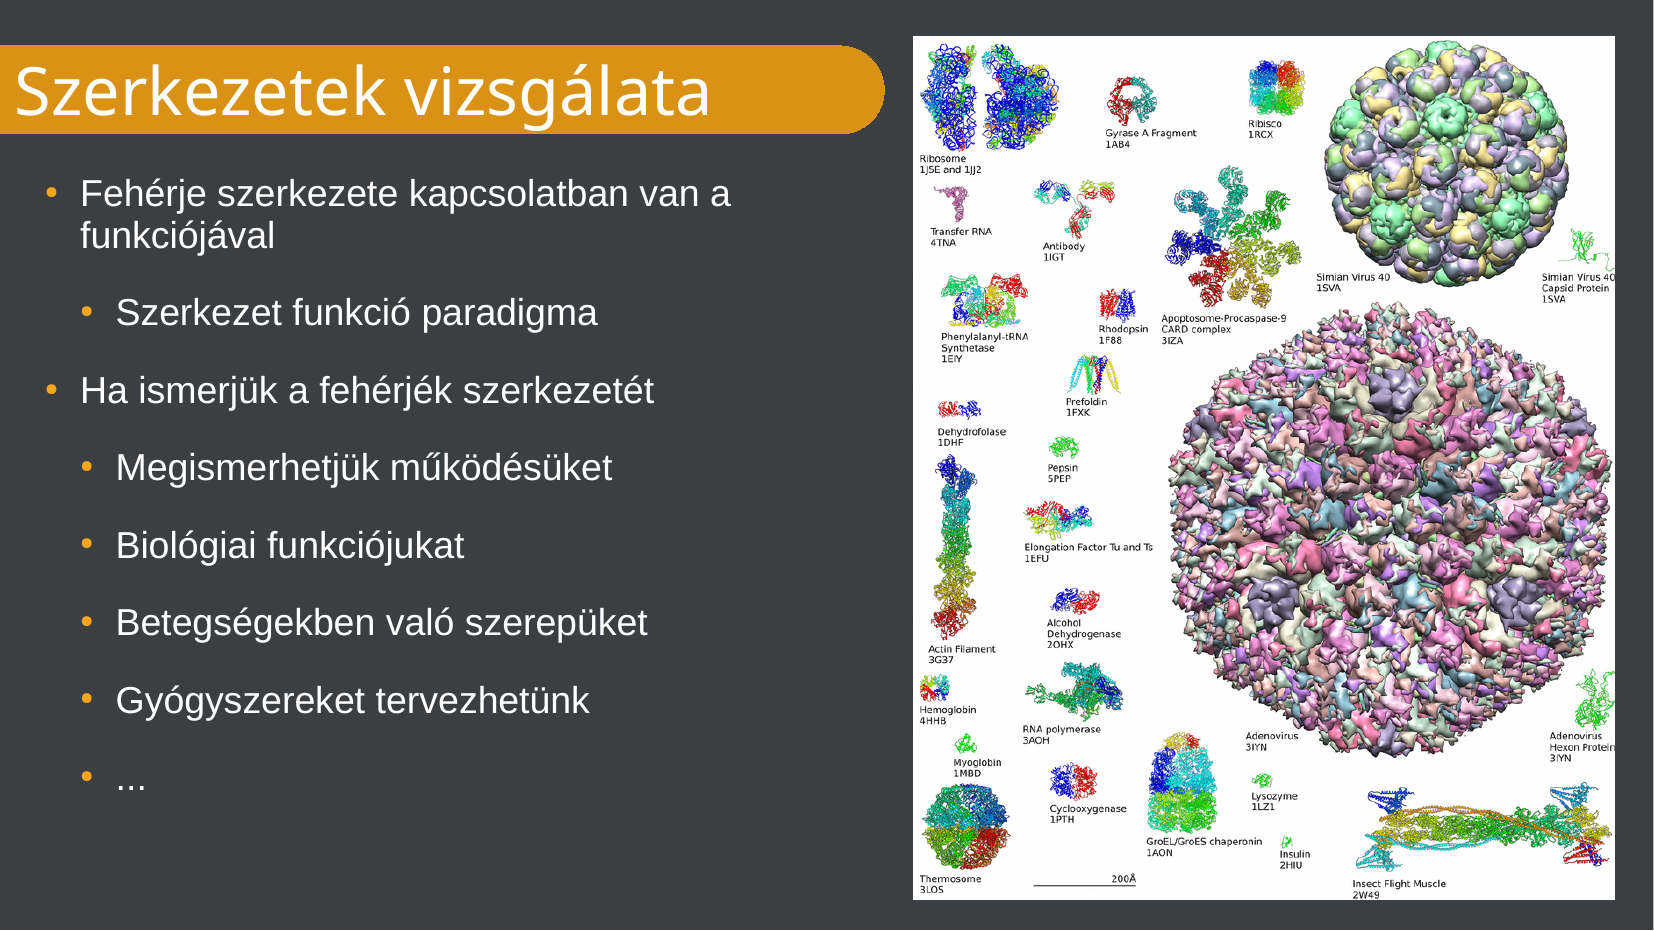

Szerkezetek vizsgálata
Fehérje szerkezete kapcsolatban van a funkciójával
Szerkezet funkció paradigma
Ha ismerjük a fehérjék szerkezetét
Megismerhetjük működésüket
Biológiai funkciójukat
Betegségekben való szerepüket
Gyógyszereket tervezhetünk
...